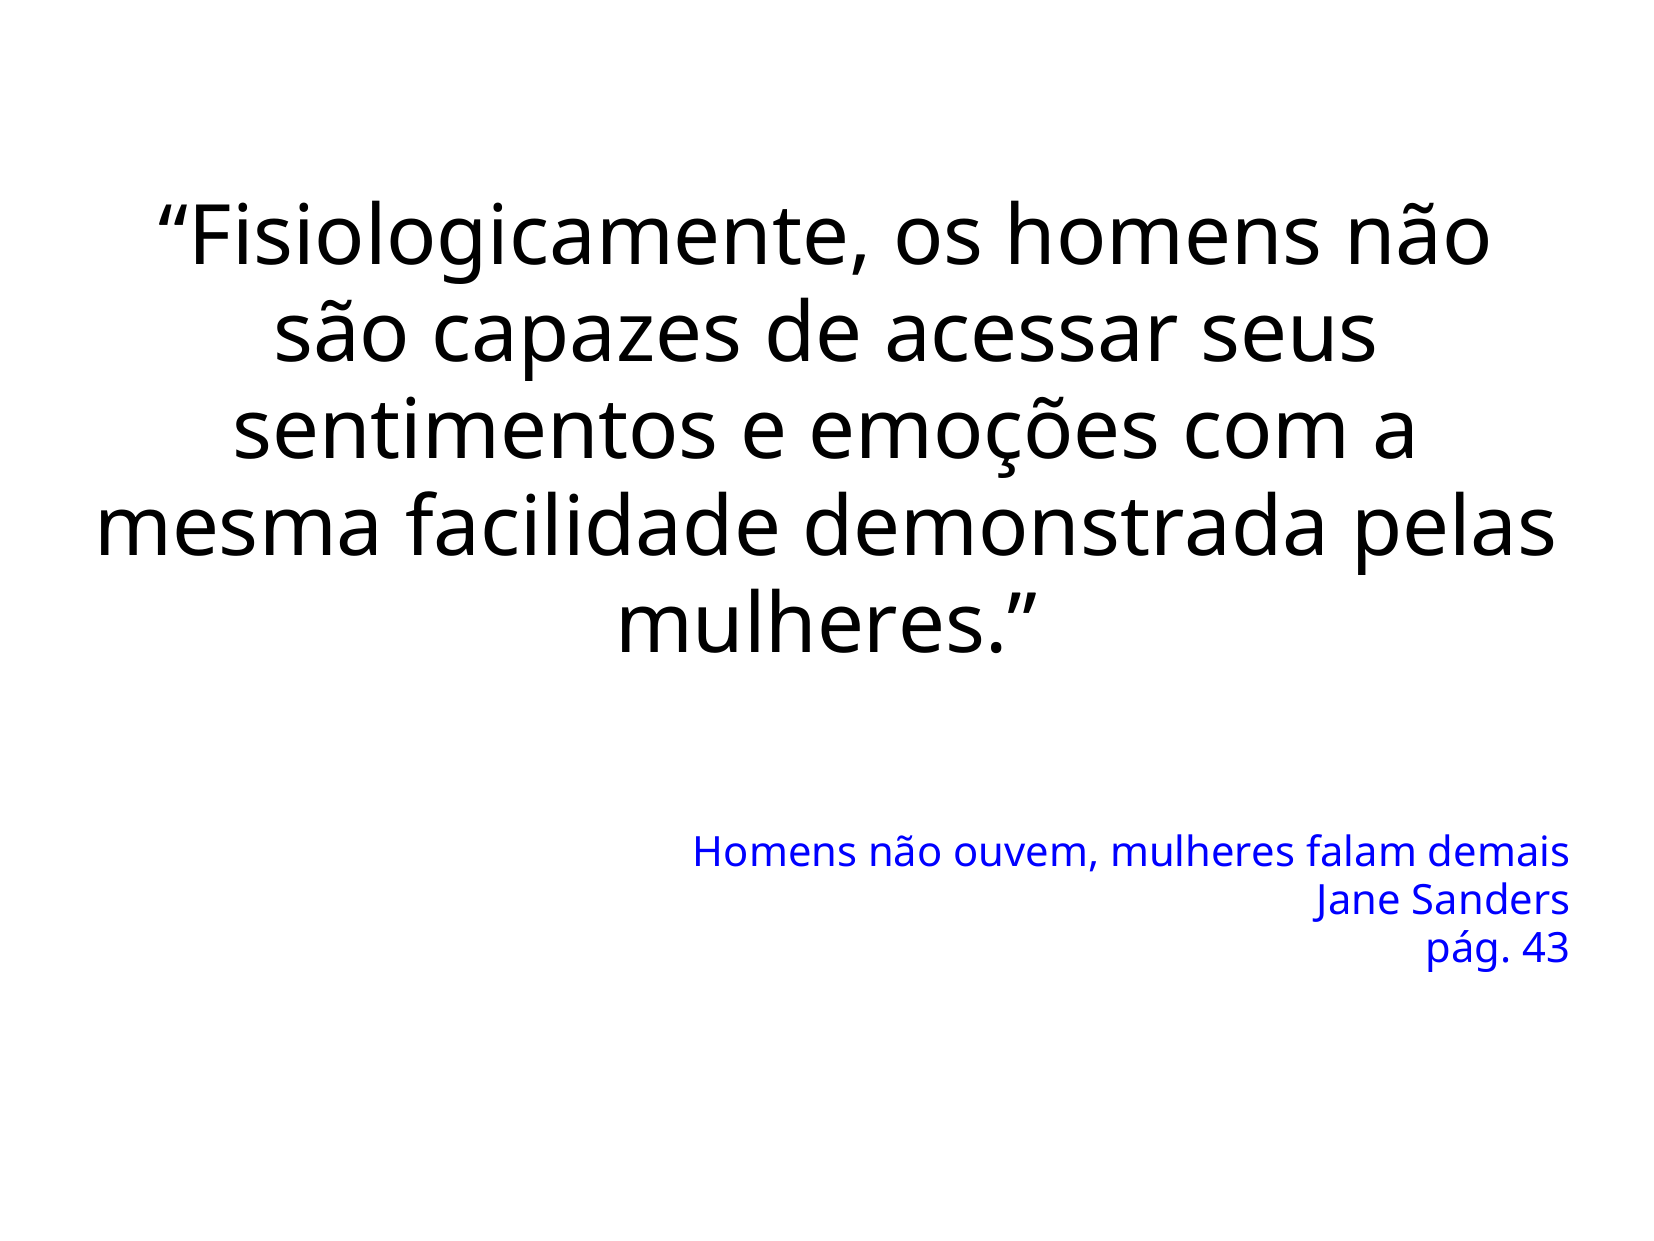

“Fisiologicamente, os homens não são capazes de acessar seus sentimentos e emoções com a mesma facilidade demonstrada pelas mulheres.”
Homens não ouvem, mulheres falam demais
Jane Sanders
pág. 43